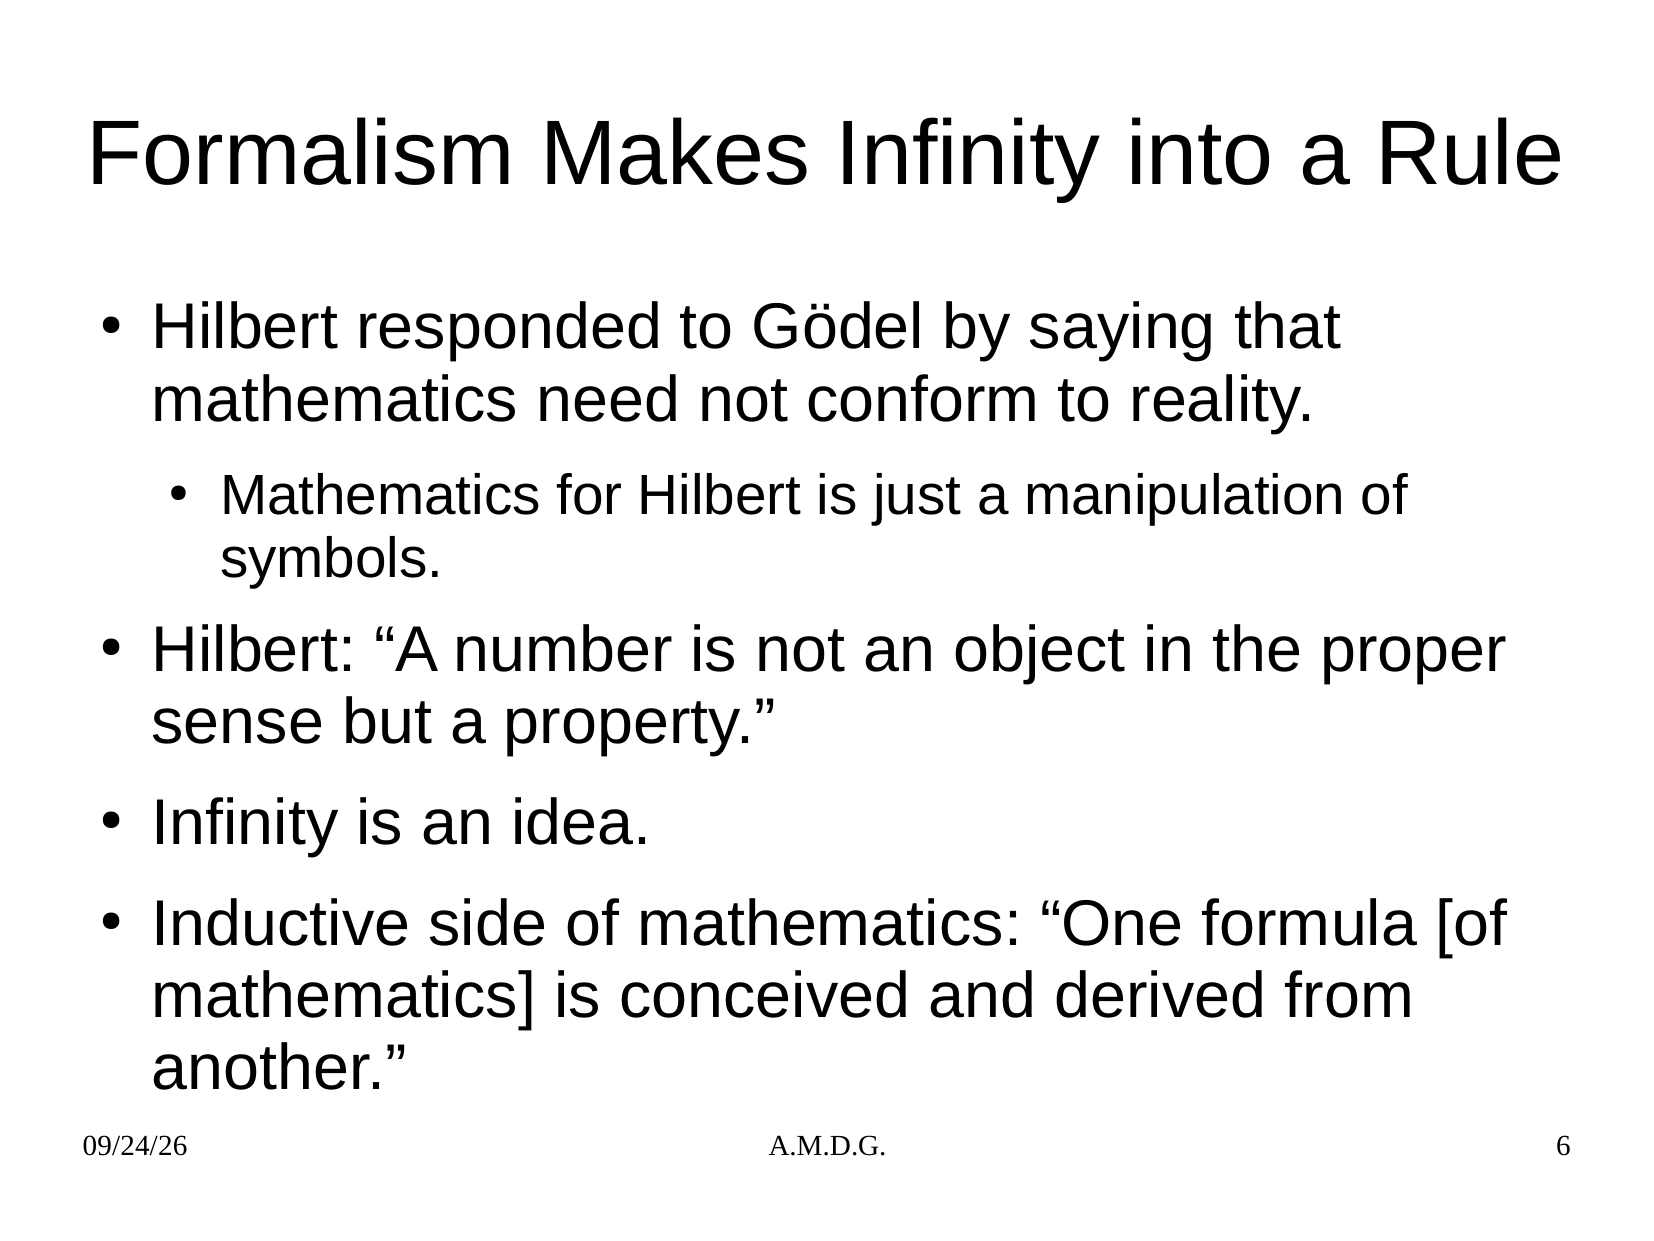

# Formalism Makes Infinity into a Rule
Hilbert responded to Gödel by saying that mathematics need not conform to reality.
Mathematics for Hilbert is just a manipulation of symbols.
Hilbert: “A number is not an object in the proper sense but a property.”
Infinity is an idea.
Inductive side of mathematics: “One formula [of mathematics] is conceived and derived from another.”
A.M.D.G.
6